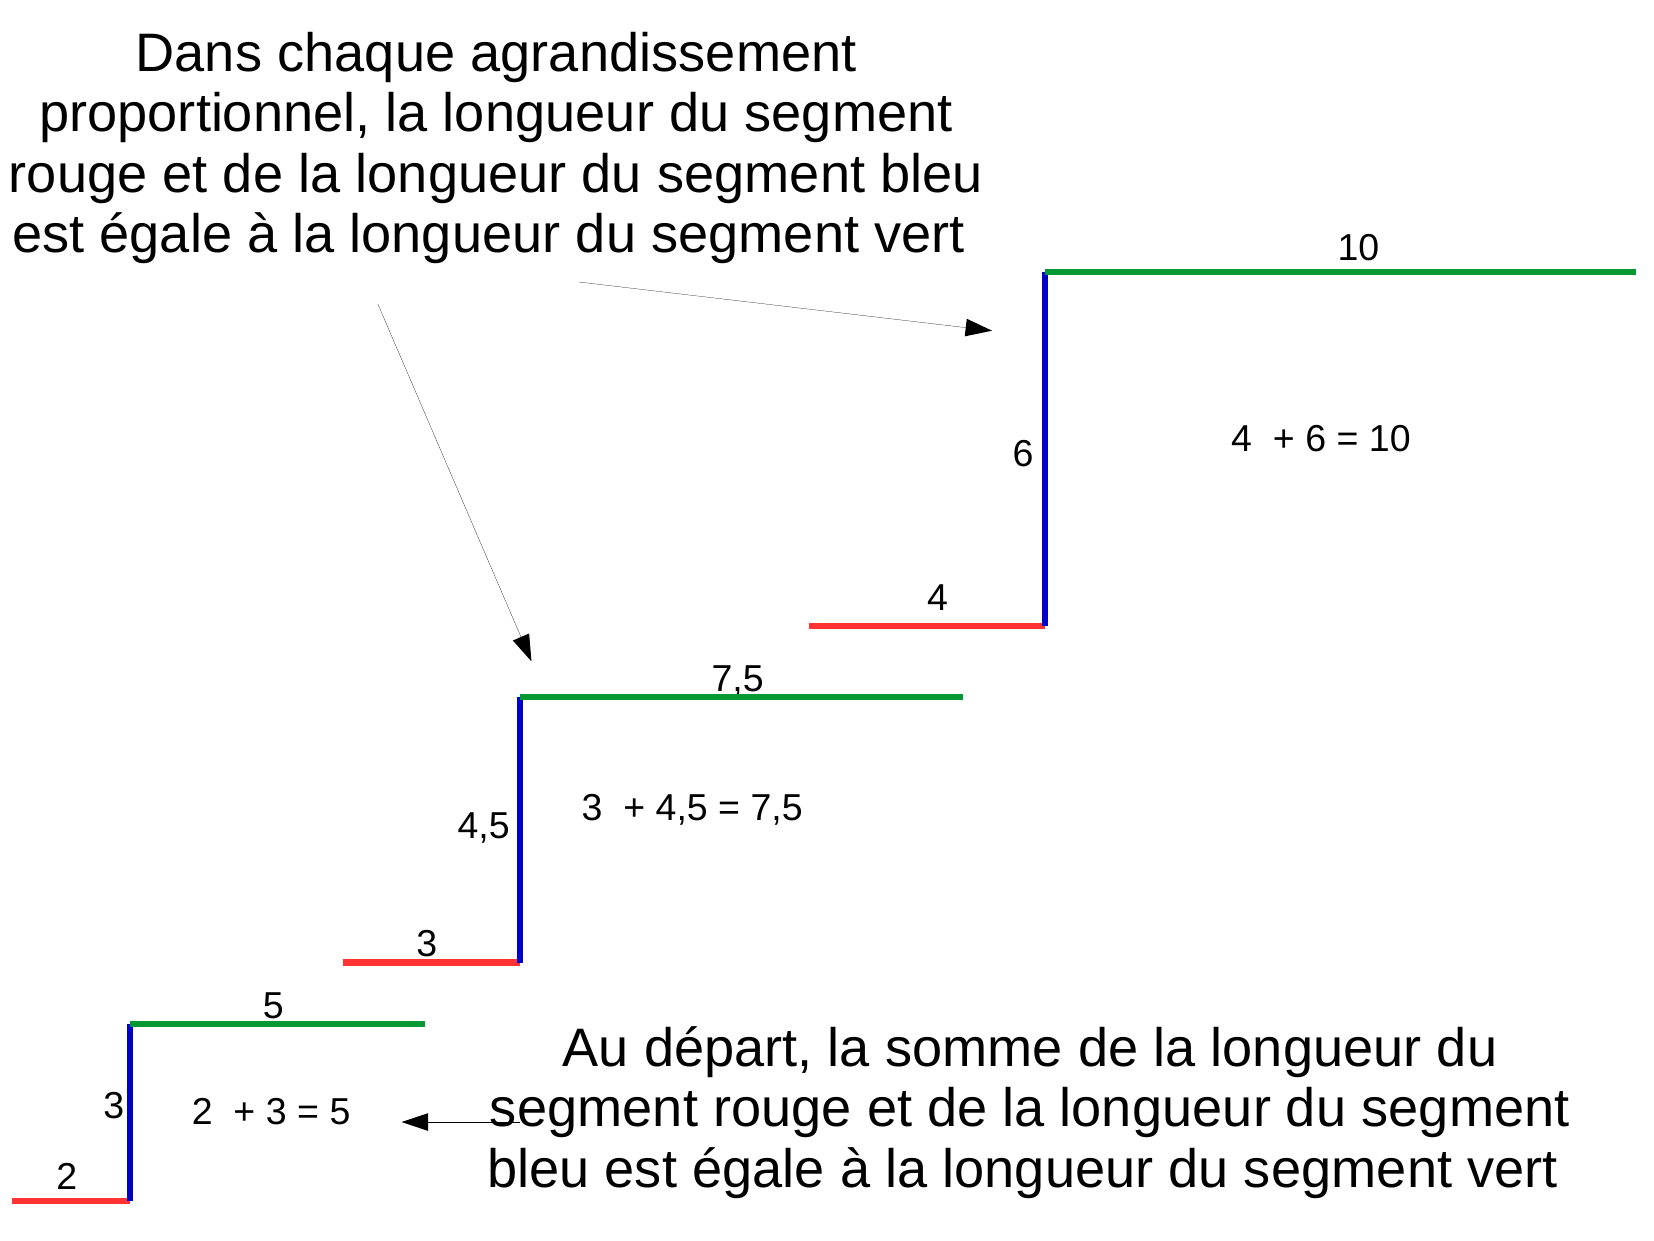

Dans chaque agrandissement proportionnel, la longueur du segment rouge et de la longueur du segment bleu est égale à la longueur du segment vert
10
4 + 6 = 10
6
4
7,5
3 + 4,5 = 7,5
4,5
3
5
Au départ, la somme de la longueur du segment rouge et de la longueur du segment bleu est égale à la longueur du segment vert
3
2 + 3 = 5
2